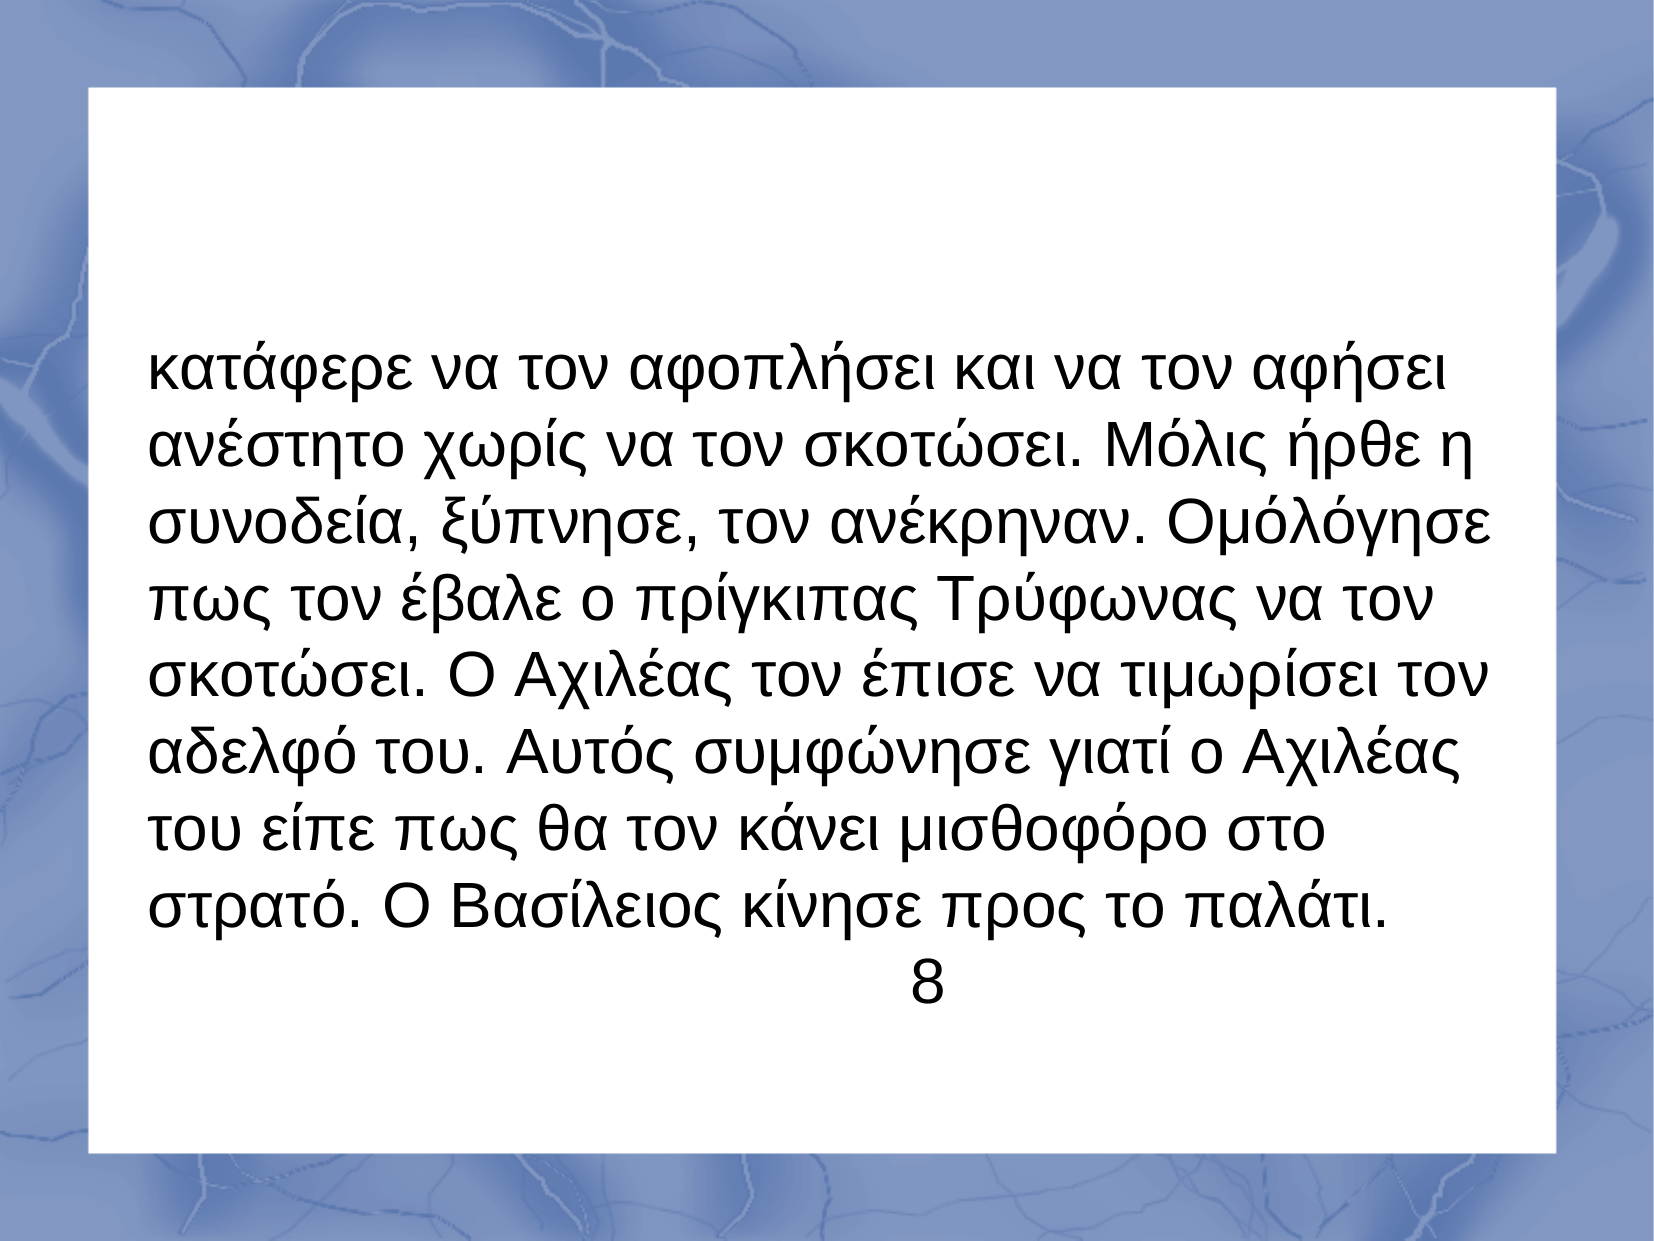

#
κατάφερε να τον αφοπλήσει και να τον αφήσει ανέστητο χωρίς να τον σκοτώσει. Μόλις ήρθε η συνοδεία, ξύπνησε, τον ανέκρηναν. Ομόλόγησε πως τον έβαλε ο πρίγκιπας Τρύφωνας να τον σκοτώσει. Ο Αχιλέας τον έπισε να τιμωρίσει τον αδελφό του. Αυτός συμφώνησε γιατί ο Αχιλέας του είπε πως θα τον κάνει μισθοφόρο στο στρατό. Ο Βασίλειος κίνησε προς το παλάτι. 8